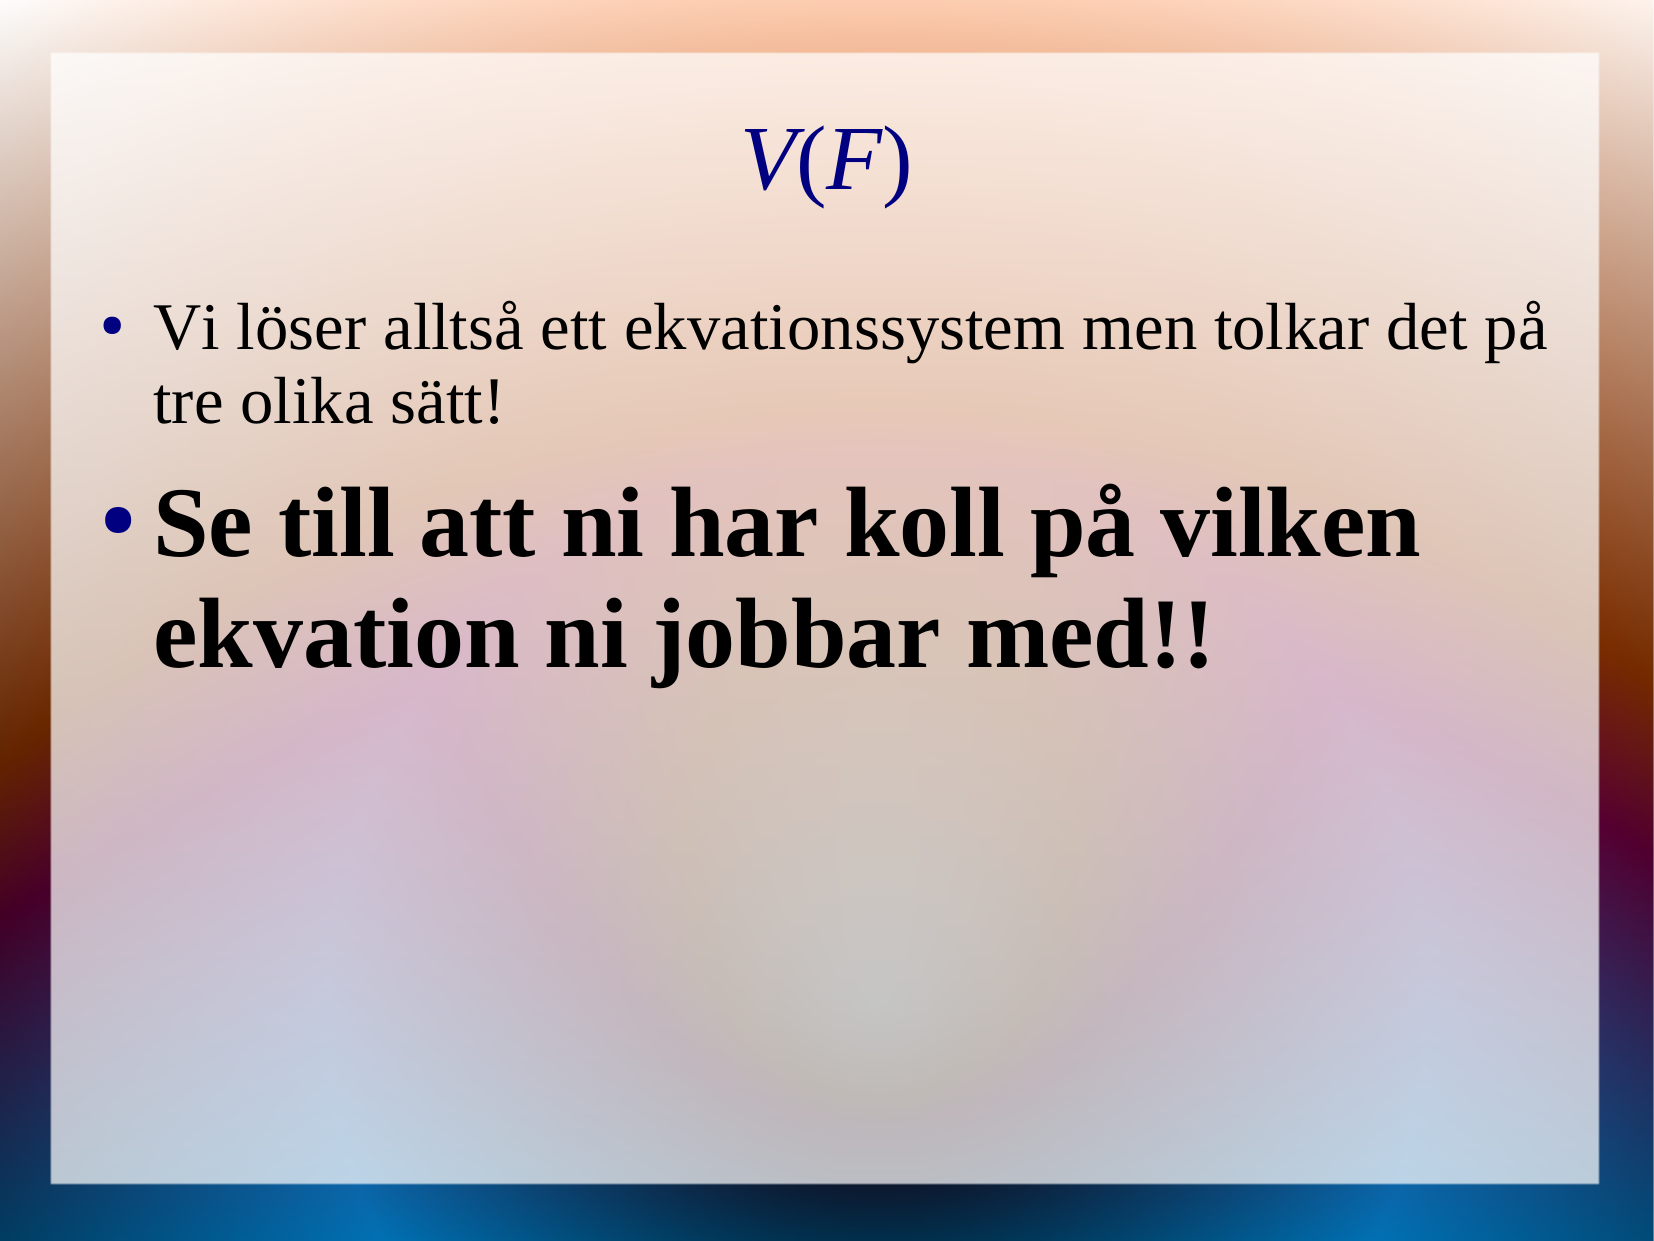

# V(F)
Vi löser alltså ett ekvationssystem men tolkar det på tre olika sätt!
Se till att ni har koll på vilken ekvation ni jobbar med!!